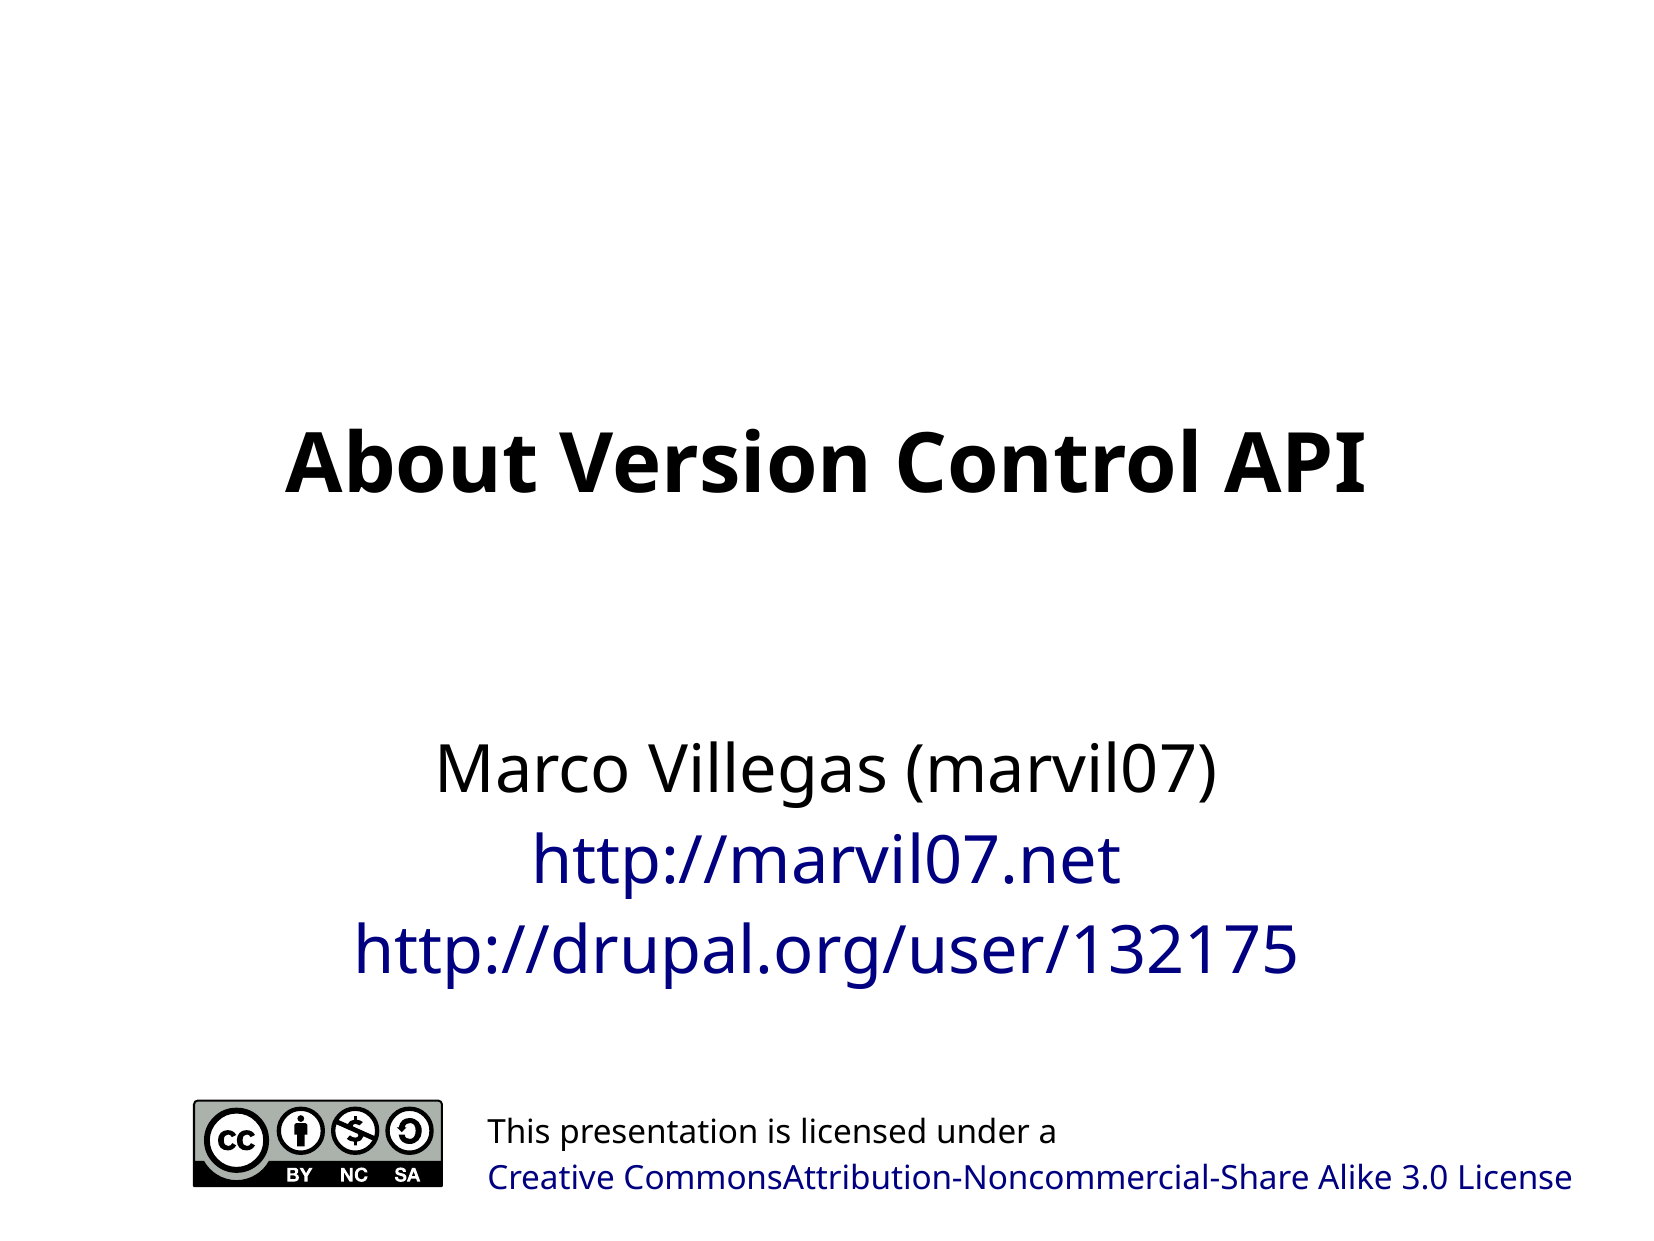

# About Version Control API
Marco Villegas (marvil07)
http://marvil07.net
http://drupal.org/user/132175
This presentation is licensed under aCreative CommonsAttribution-Noncommercial-Share Alike 3.0 License